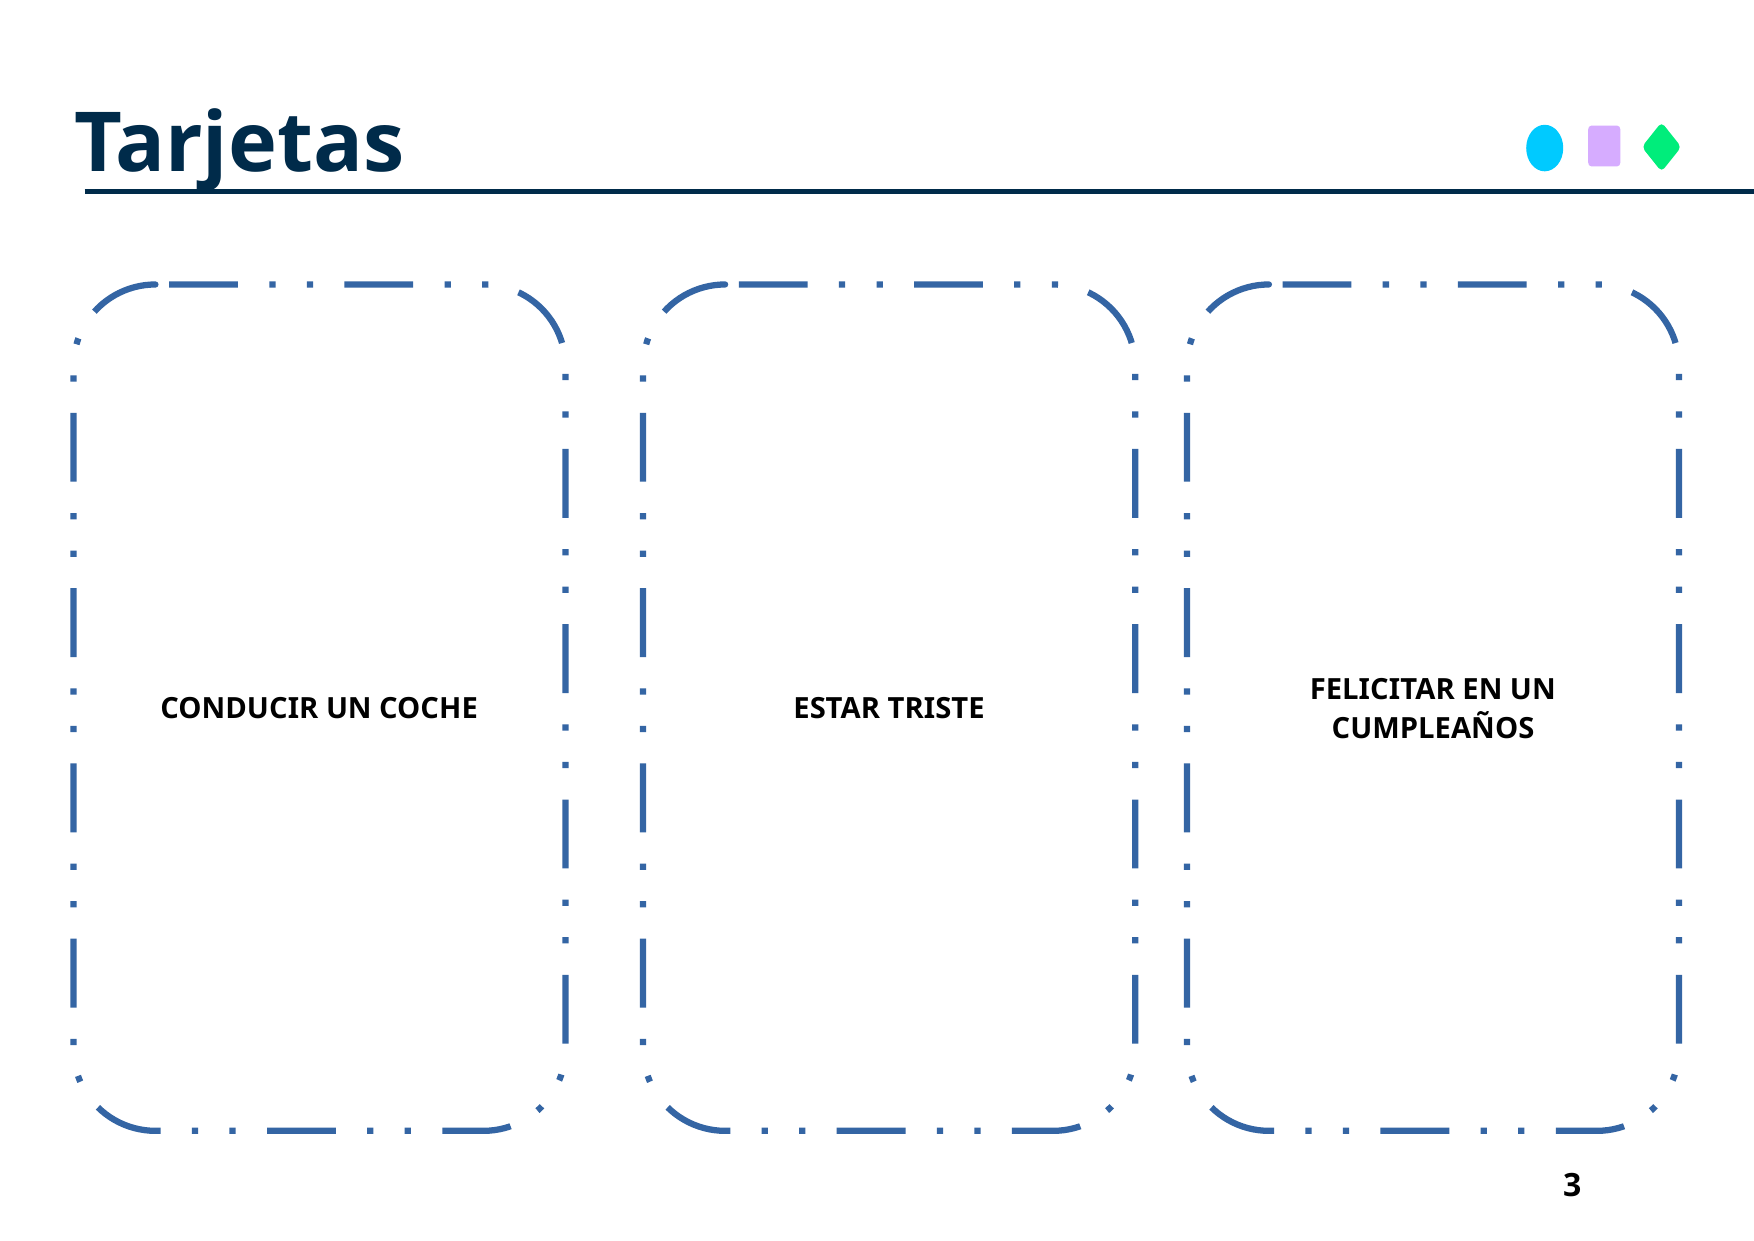

# Tarjetas
CONDUCIR UN COCHE
ESTAR TRISTE
FELICITAR EN UN CUMPLEAÑOS